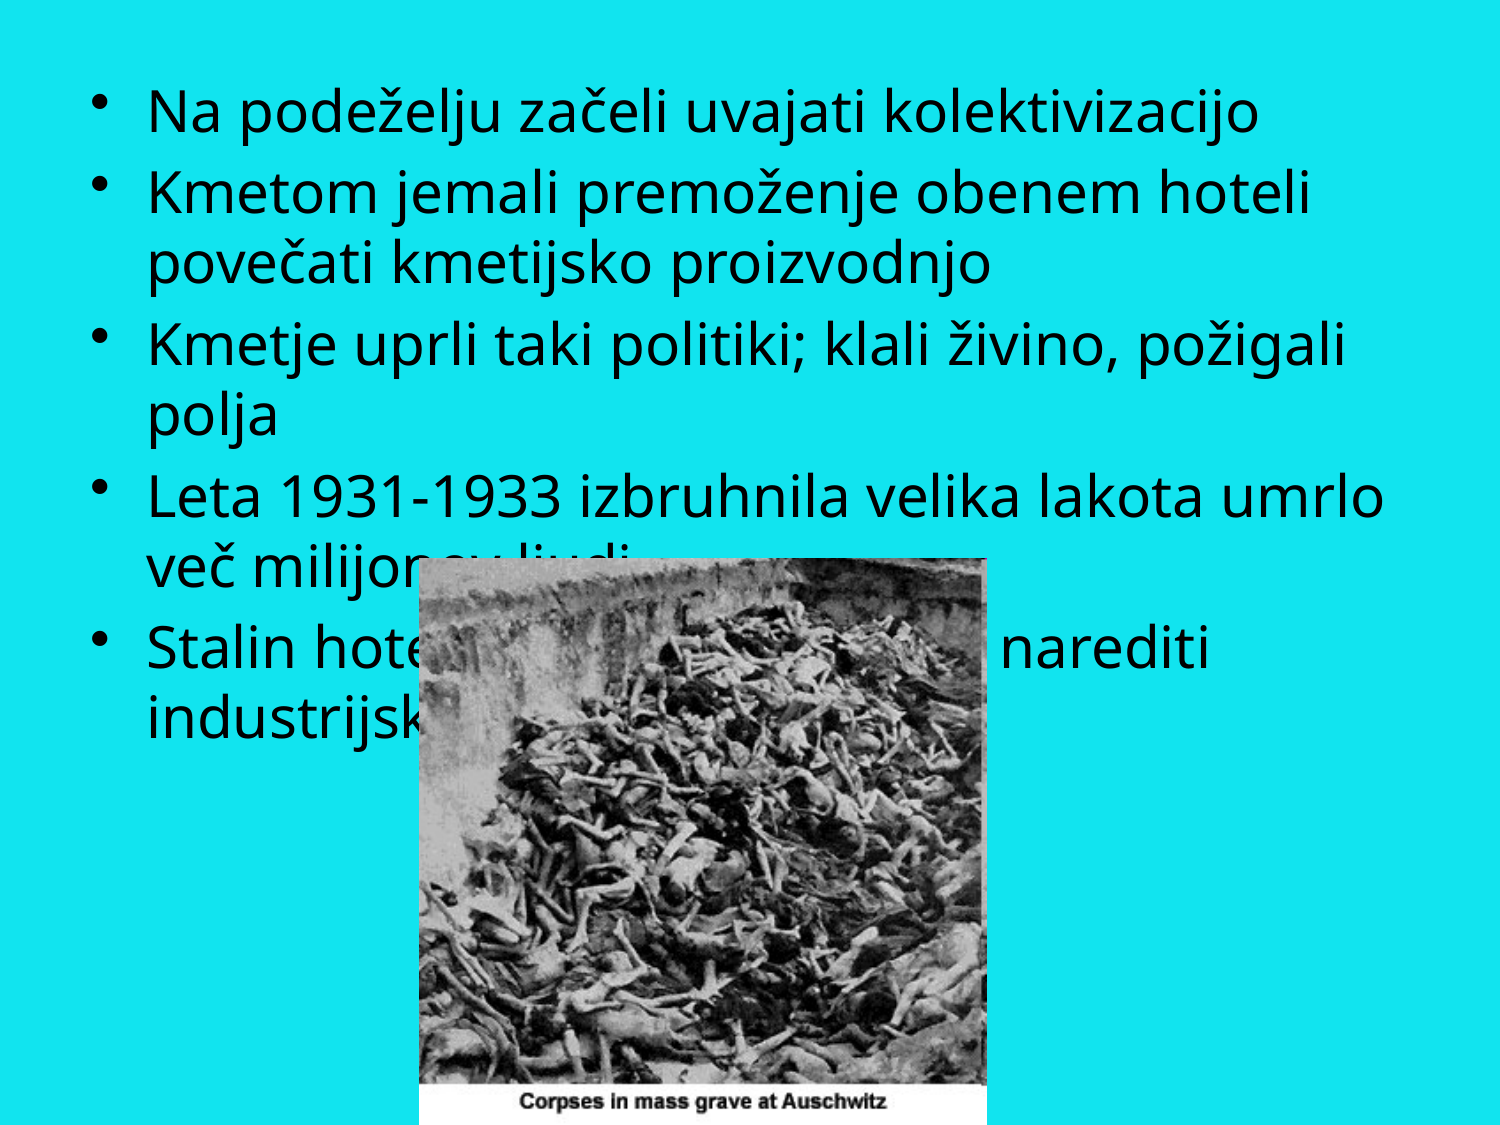

# Na podeželju začeli uvajati kolektivizacijo
Kmetom jemali premoženje obenem hoteli povečati kmetijsko proizvodnjo
Kmetje uprli taki politiki; klali živino, požigali polja
Leta 1931-1933 izbruhnila velika lakota umrlo več milijonov ljudi
Stalin hotel iz kmetijske države narediti industrijsko velesilo
http://www.google.si/imgres?imgurl=http://www.smrklja.si/files/users/u11345/holokavst1auschwitz.jpg&imgrefurl=http://www.smrklja.si/node/28114&usg=__j1-P4dGtF_he780_sPXNb7lGpjE=&h=321&w=321&sz=47&hl=sl&start=29&zoom=1&tbnid=LehrLthsEPePXM:&tbnh=137&tbnw=137&prev=/images%3Fq%3Dlakota%2Bv%2Bdrugi%2Bsvetovni%2Bvojni%26um%3D1%26hl%3Dsl%26biw%3D1024%26bih%3D578%26tbs%3Disch:10%2C969&um=1&itbs=1&iact=rc&dur=398&ei=cBDMTPb9NYm9jAeD3b3XBw&oei=aRDMTM3DNJKHswaWgaWXCA&esq=3&page=3&ndsp=15&ved=1t:429,r:7,s:29&tx=108&ty=59&biw=1024&bih=578